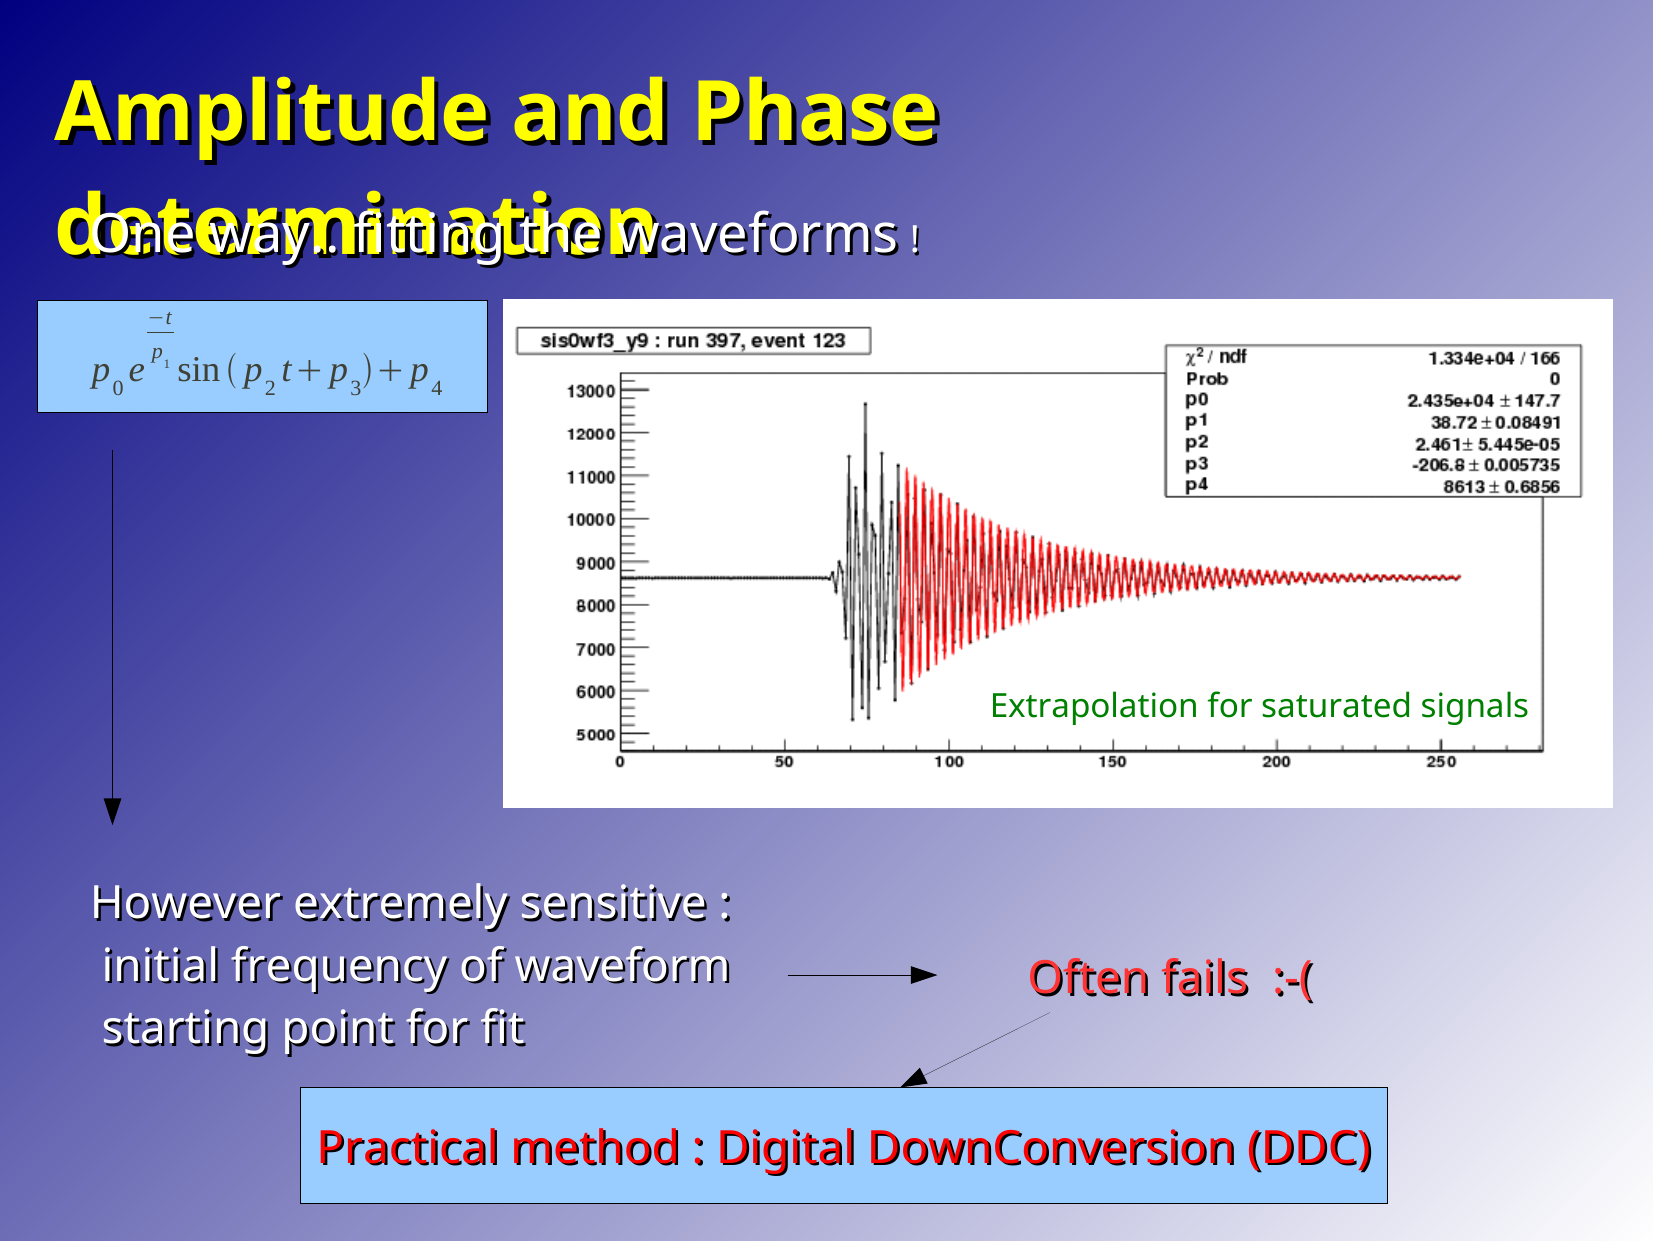

Amplitude and Phase determination
One way.. fitting the waveforms !
Extrapolation for saturated signals
However extremely sensitive :
 initial frequency of waveform
 starting point for fit
Often fails :-(
Practical method : Digital DownConversion (DDC)